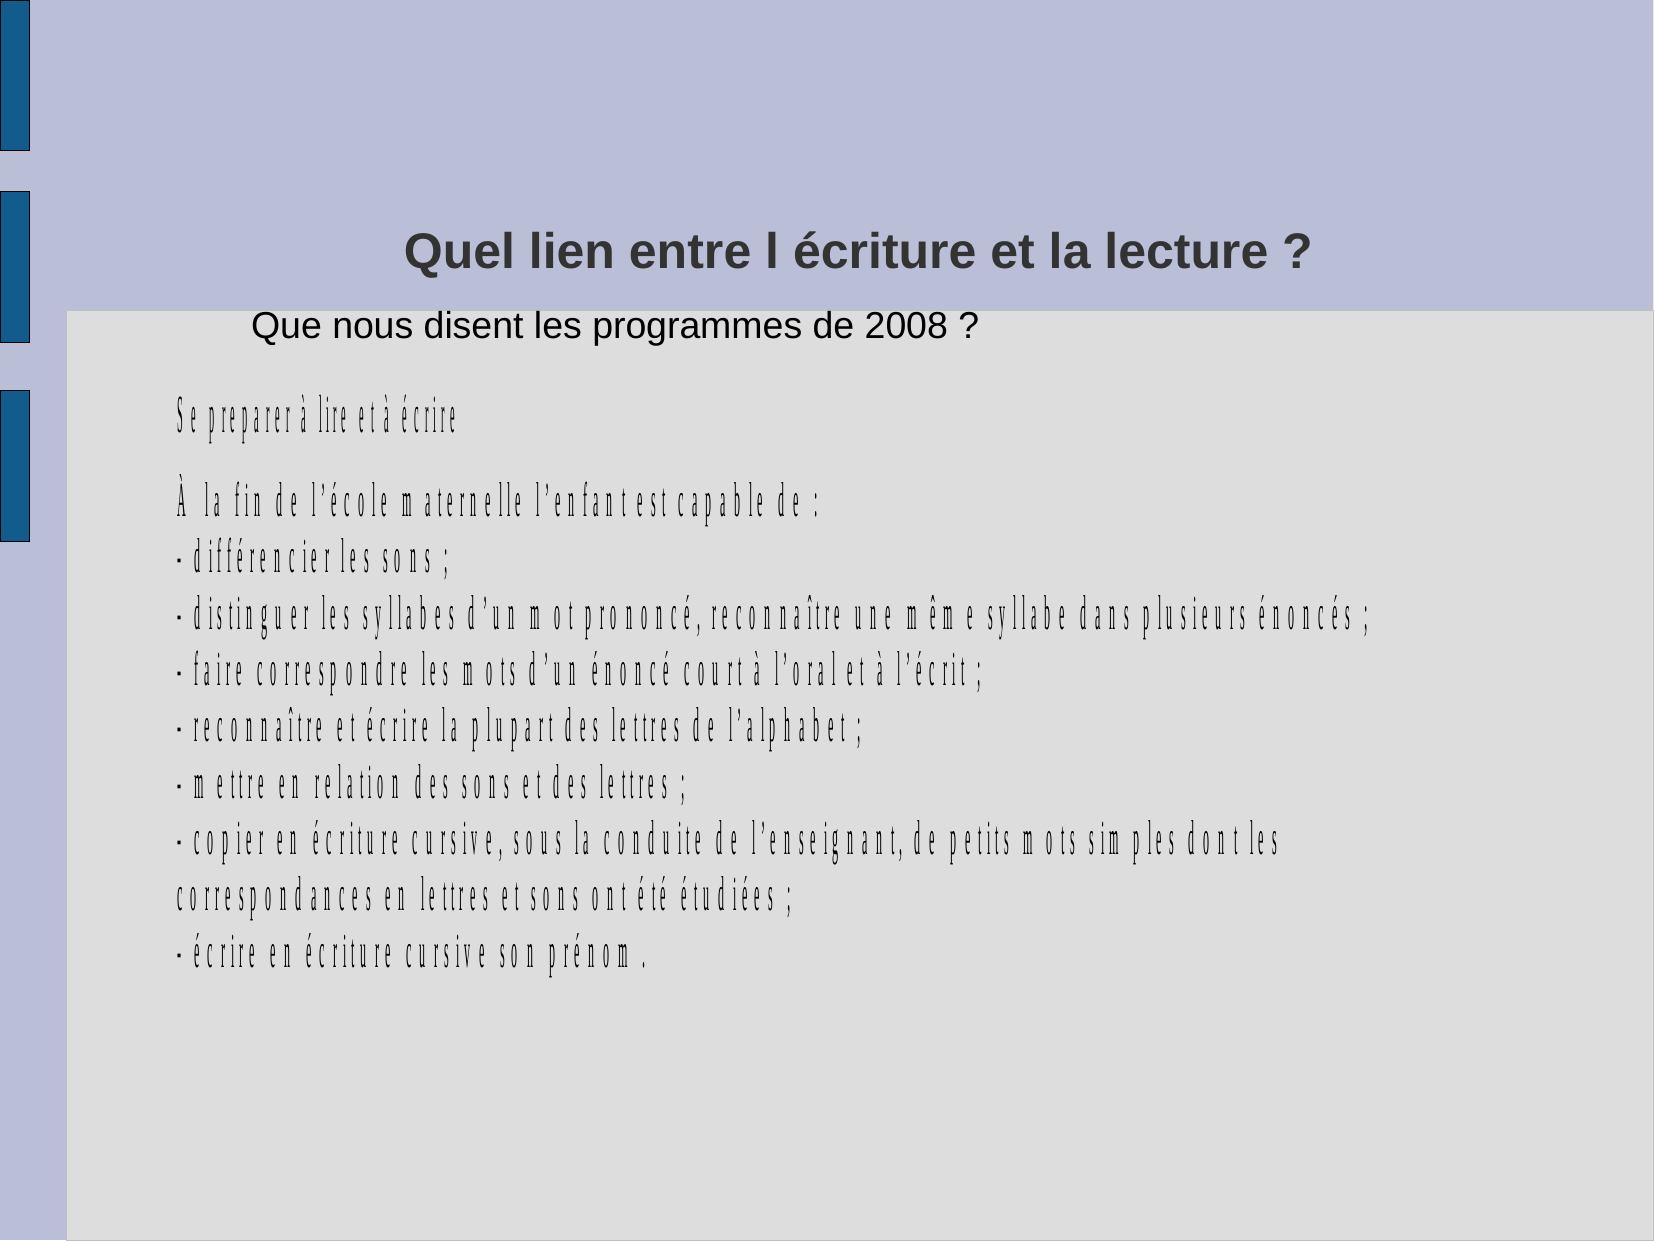

# Quel lien entre l écriture et la lecture ?
Que nous disent les programmes de 2008 ?